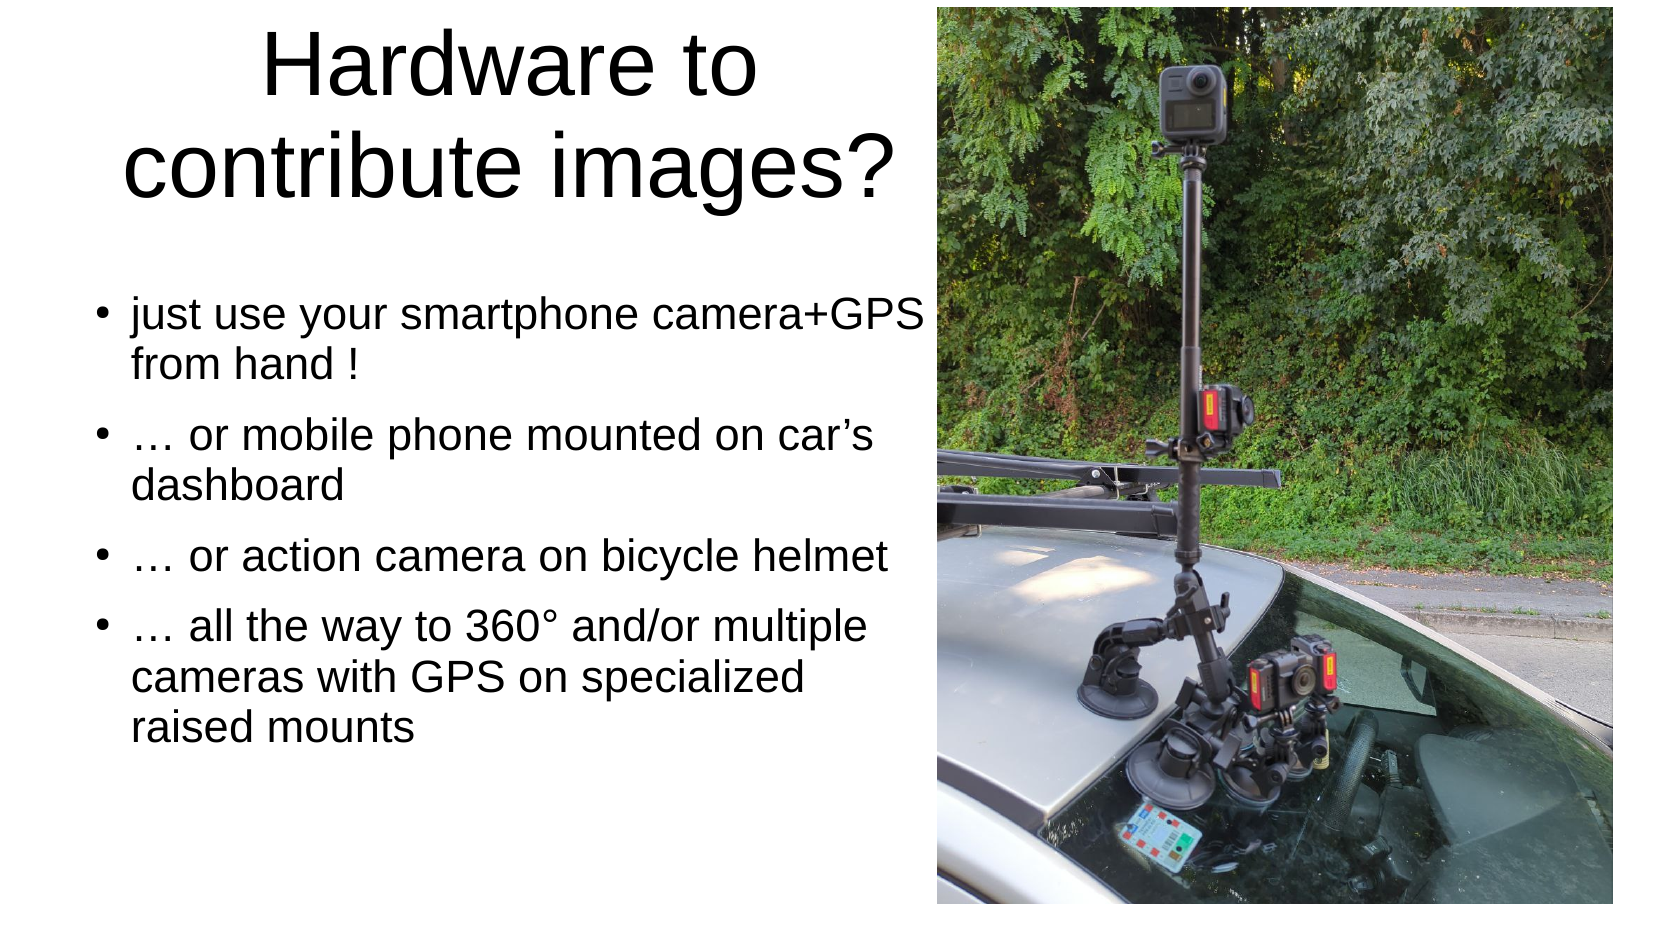

# Hardware to contribute images?
just use your smartphone camera+GPS from hand !
… or mobile phone mounted on car’s dashboard
… or action camera on bicycle helmet
… all the way to 360° and/or multiple cameras with GPS on specialized raised mounts
13